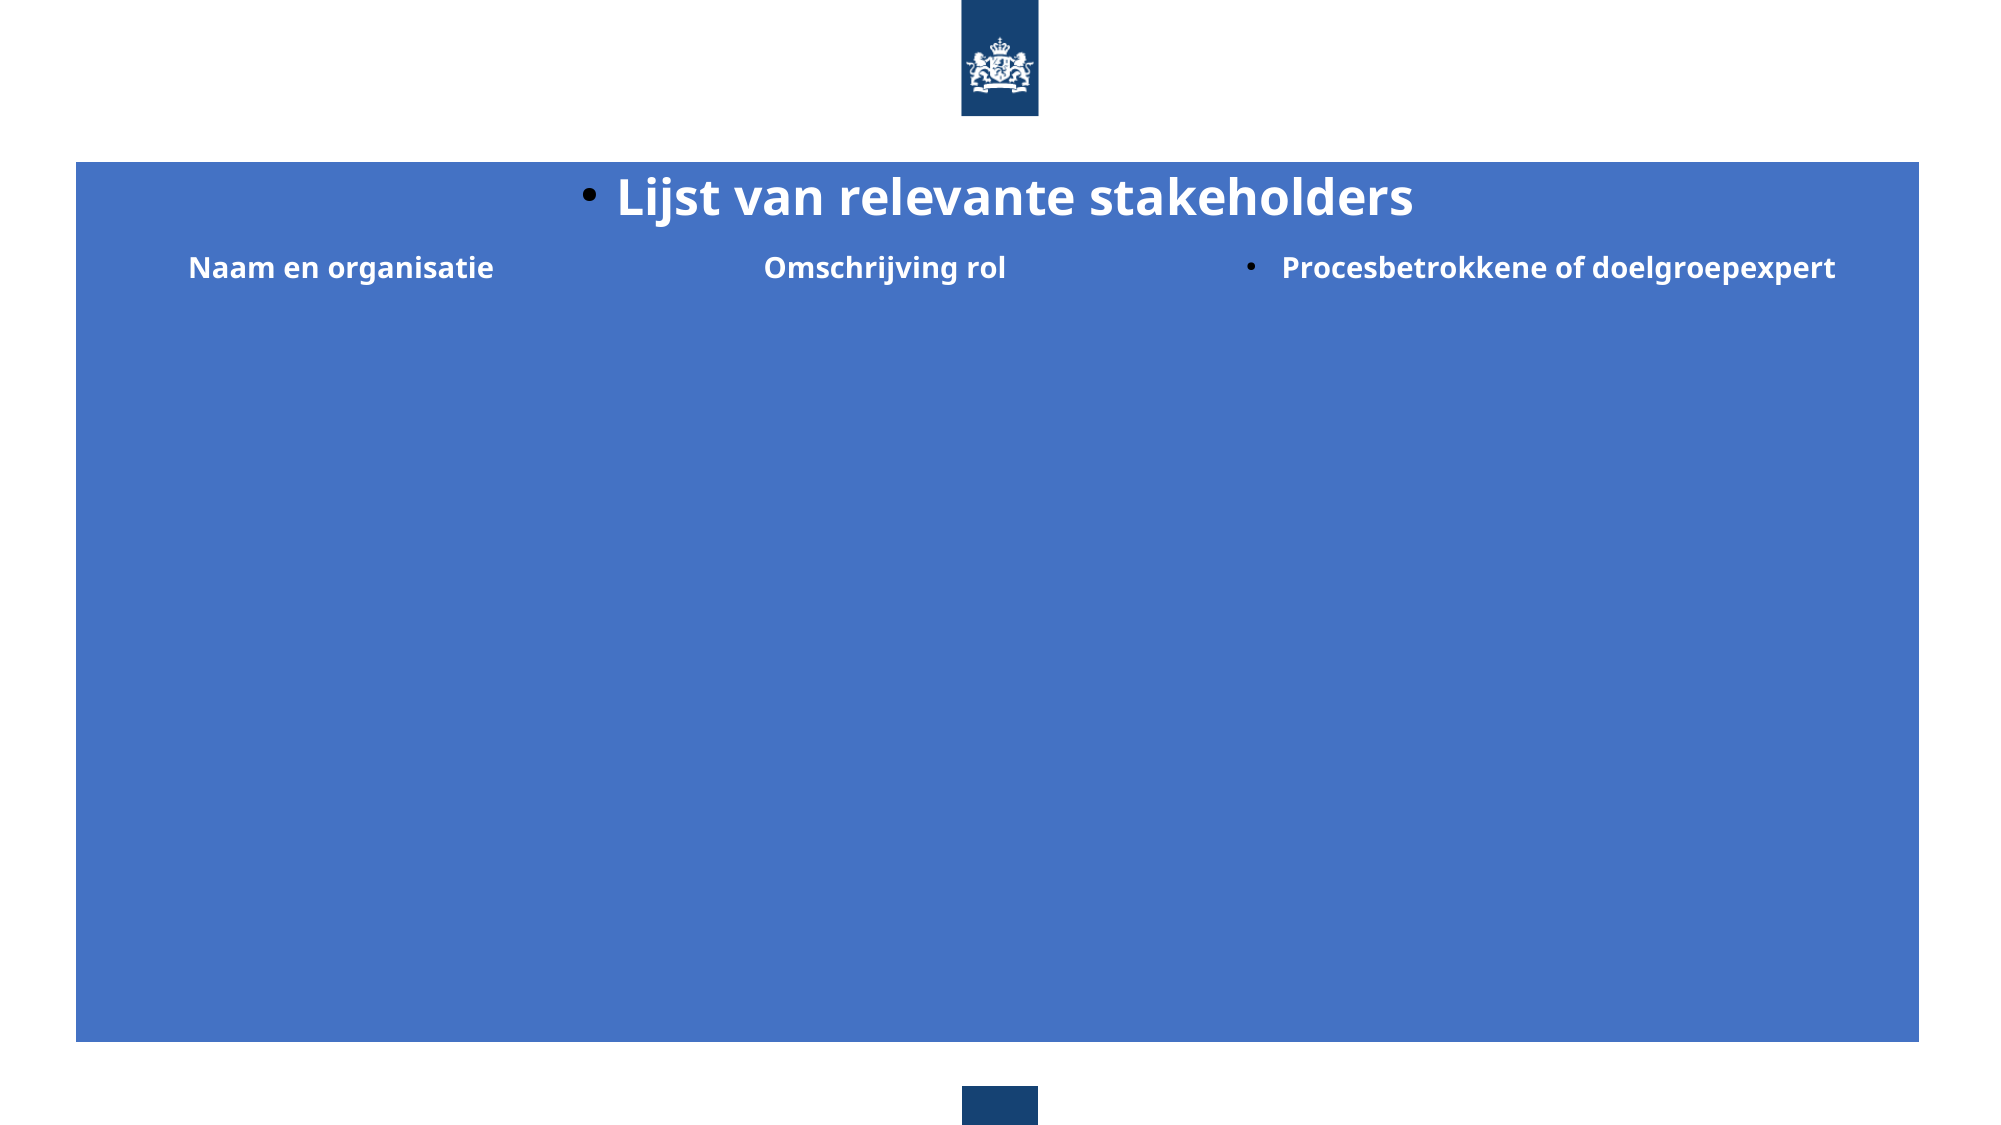

| Lijst van relevante stakeholders | | |
| --- | --- | --- |
| Naam en organisatie | Omschrijving rol | Procesbetrokkene of doelgroepexpert |
| | | |
| | | |
| | | |
| | | |
| | | |
| | | |
| | | |
| | | |
| | | |
| | | |
| | | |